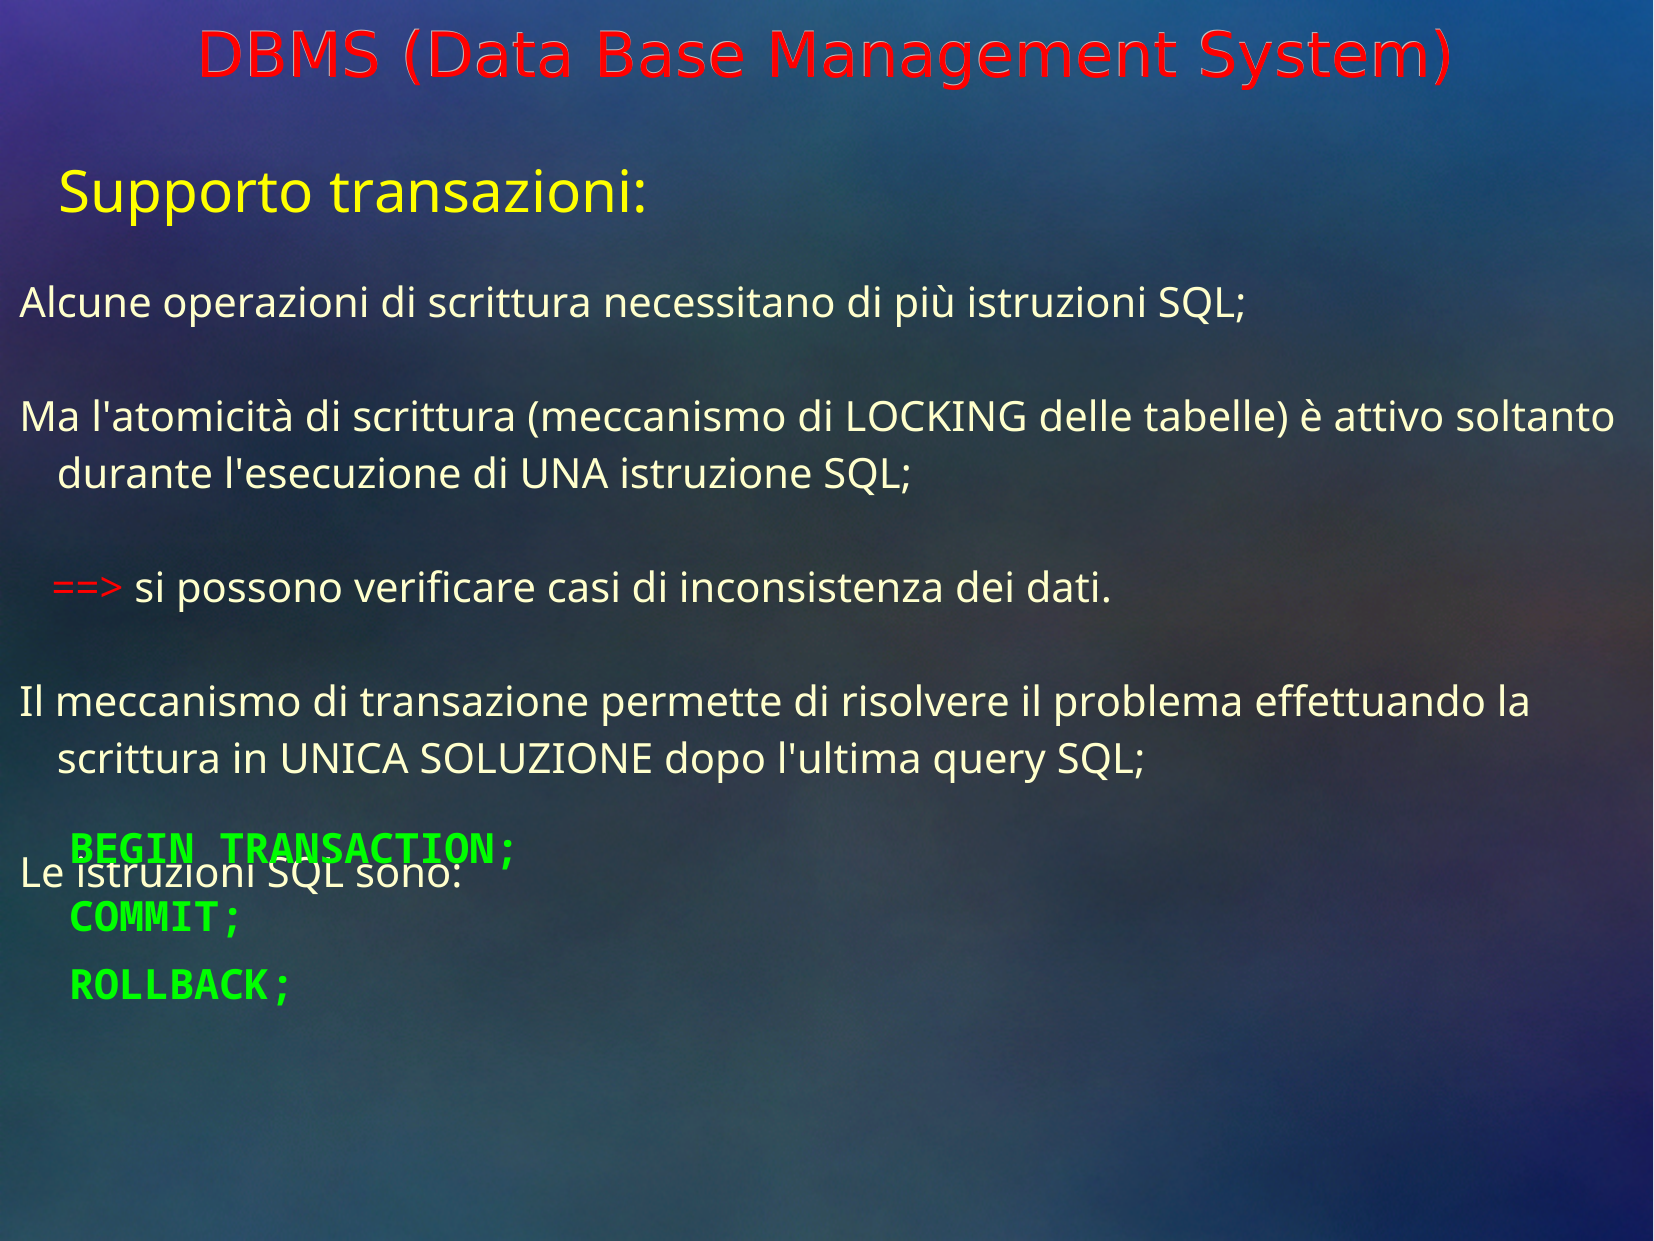

Supporto transazioni:
Alcune operazioni di scrittura necessitano di più istruzioni SQL;
Ma l'atomicità di scrittura (meccanismo di LOCKING delle tabelle) è attivo soltanto durante l'esecuzione di UNA istruzione SQL;
 ==> si possono verificare casi di inconsistenza dei dati.
Il meccanismo di transazione permette di risolvere il problema effettuando la scrittura in UNICA SOLUZIONE dopo l'ultima query SQL;
Le istruzioni SQL sono:
BEGIN TRANSACTION;
COMMIT;
ROLLBACK;